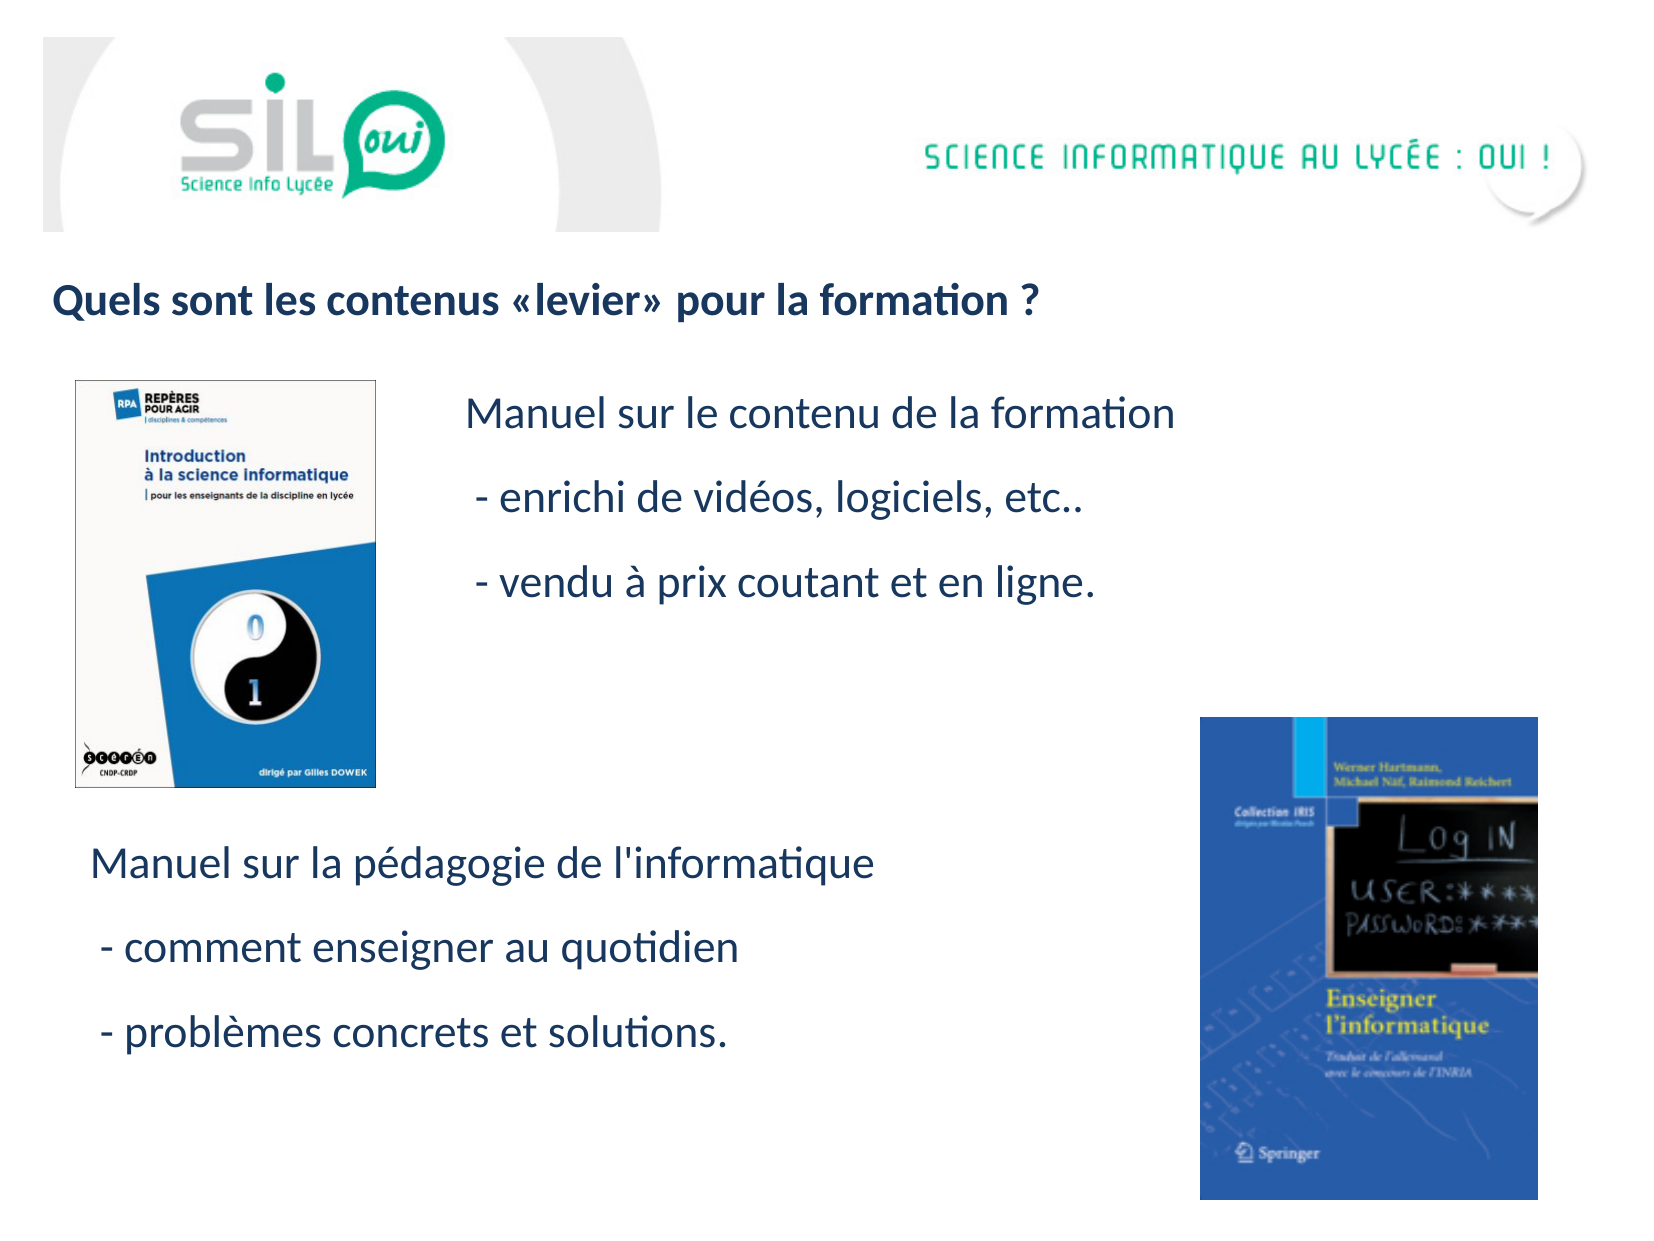

# Quels sont les contenus «levier» pour la formation ?
Manuel sur le contenu de la formation
 - enrichi de vidéos, logiciels, etc..
 - vendu à prix coutant et en ligne.
Manuel sur la pédagogie de l'informatique
 - comment enseigner au quotidien
 - problèmes concrets et solutions.